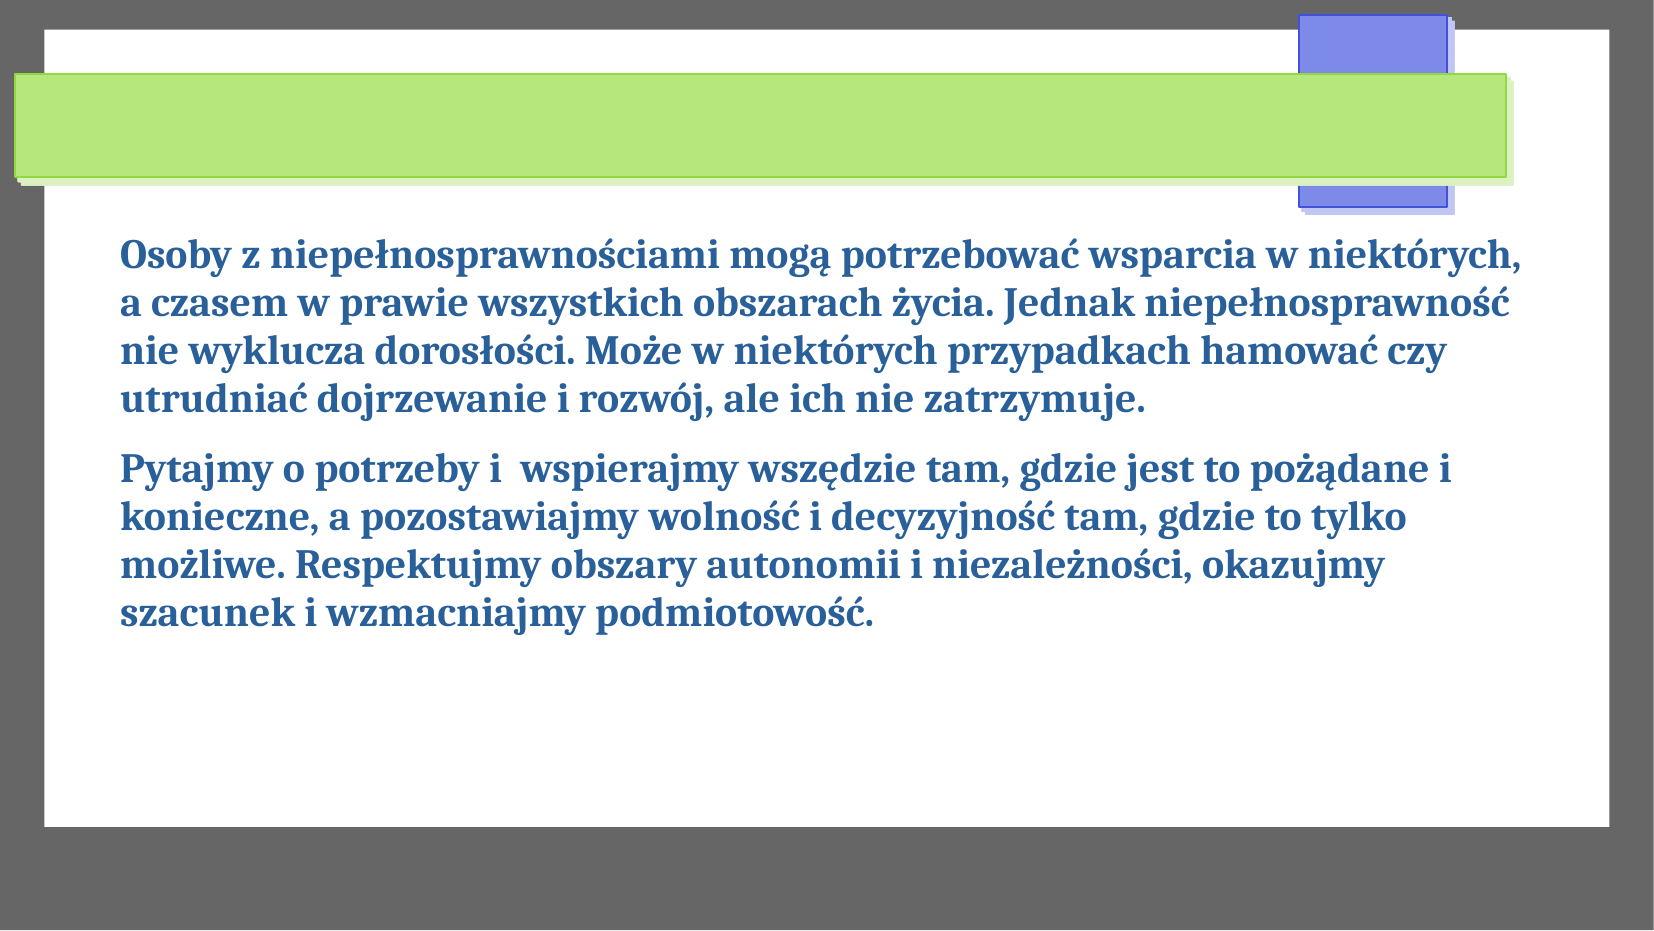

# Osoby z niepełnosprawnościami mogą potrzebować wsparcia w niektórych, a czasem w prawie wszystkich obszarach życia. Jednak niepełnosprawność nie wyklucza dorosłości. Może w niektórych przypadkach hamować czy utrudniać dojrzewanie i rozwój, ale ich nie zatrzymuje.
Pytajmy o potrzeby i wspierajmy wszędzie tam, gdzie jest to pożądane i konieczne, a pozostawiajmy wolność i decyzyjność tam, gdzie to tylko możliwe. Respektujmy obszary autonomii i niezależności, okazujmy szacunek i wzmacniajmy podmiotowość.